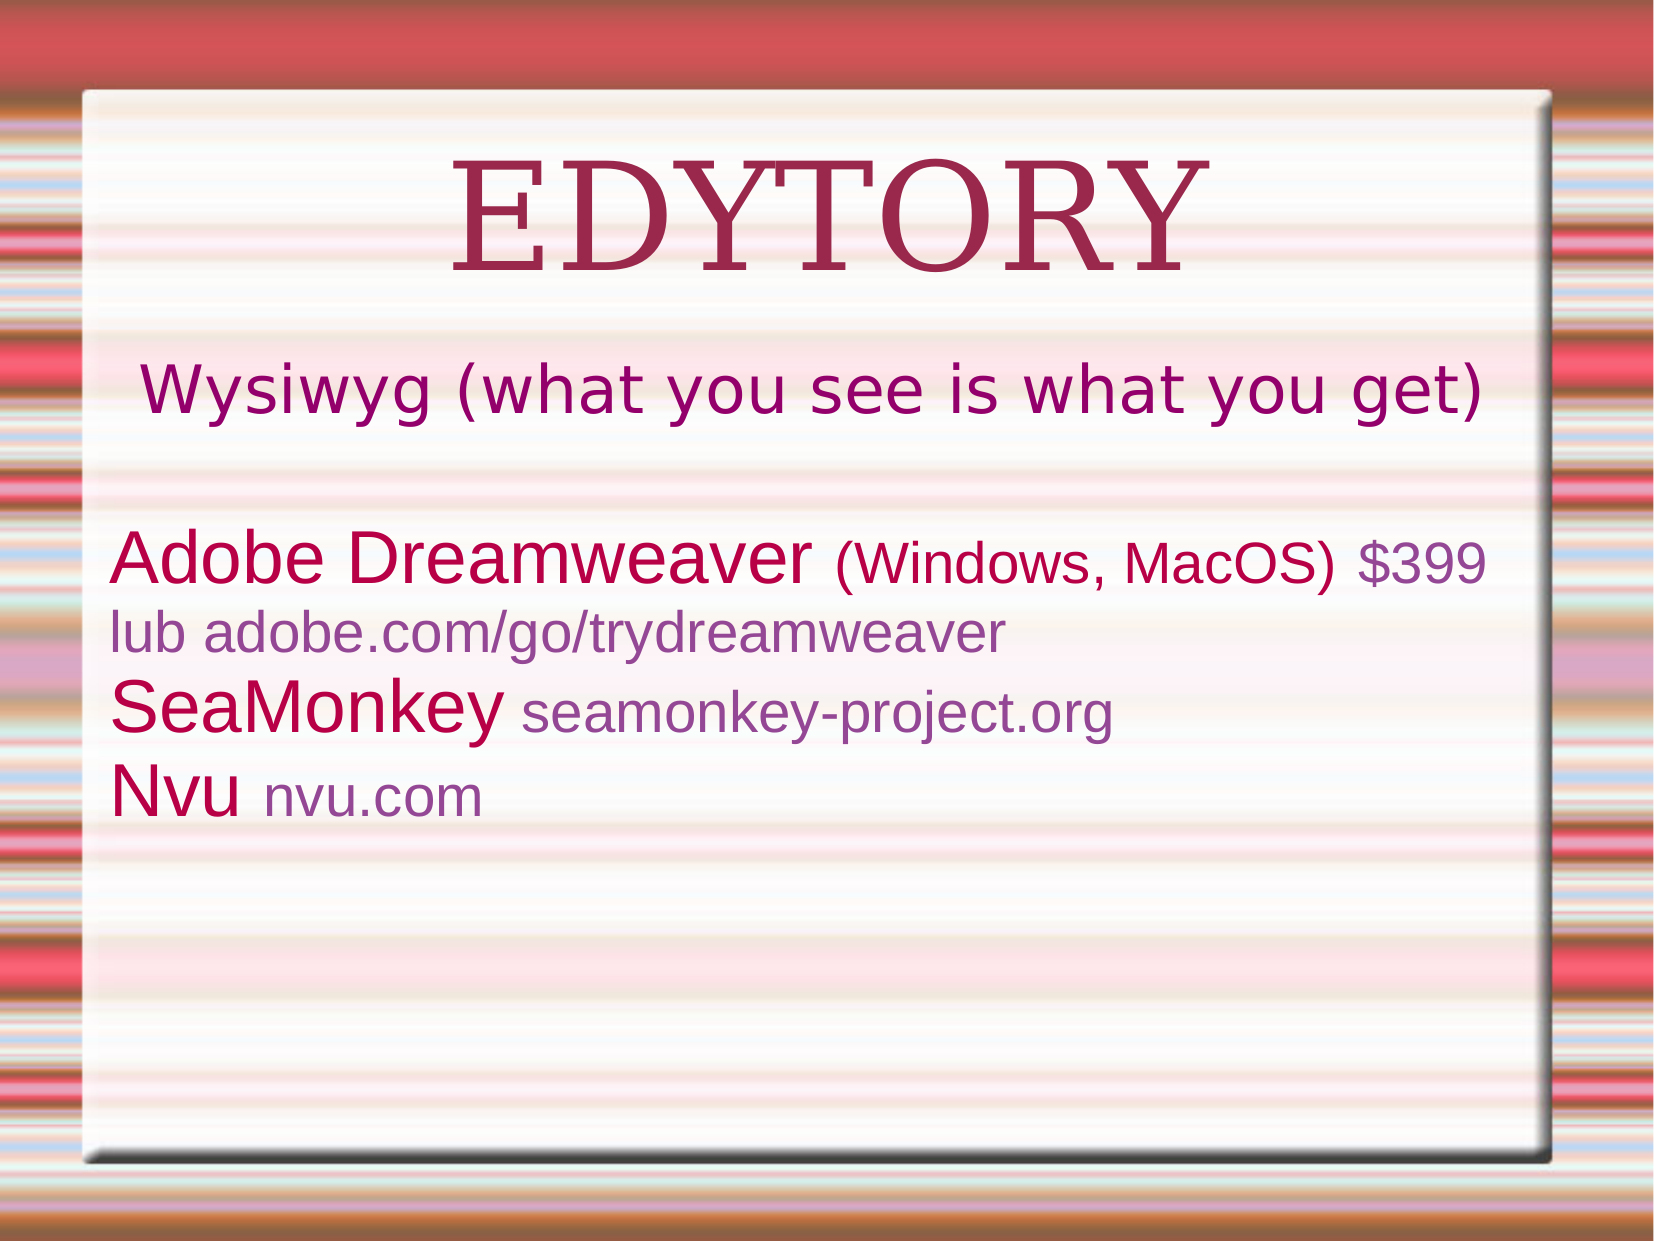

# EDYTORY
Wysiwyg (what you see is what you get)
Adobe Dreamweaver (Windows, MacOS) $399 lub adobe.com/go/trydreamweaver
SeaMonkey seamonkey-project.org
Nvu nvu.com